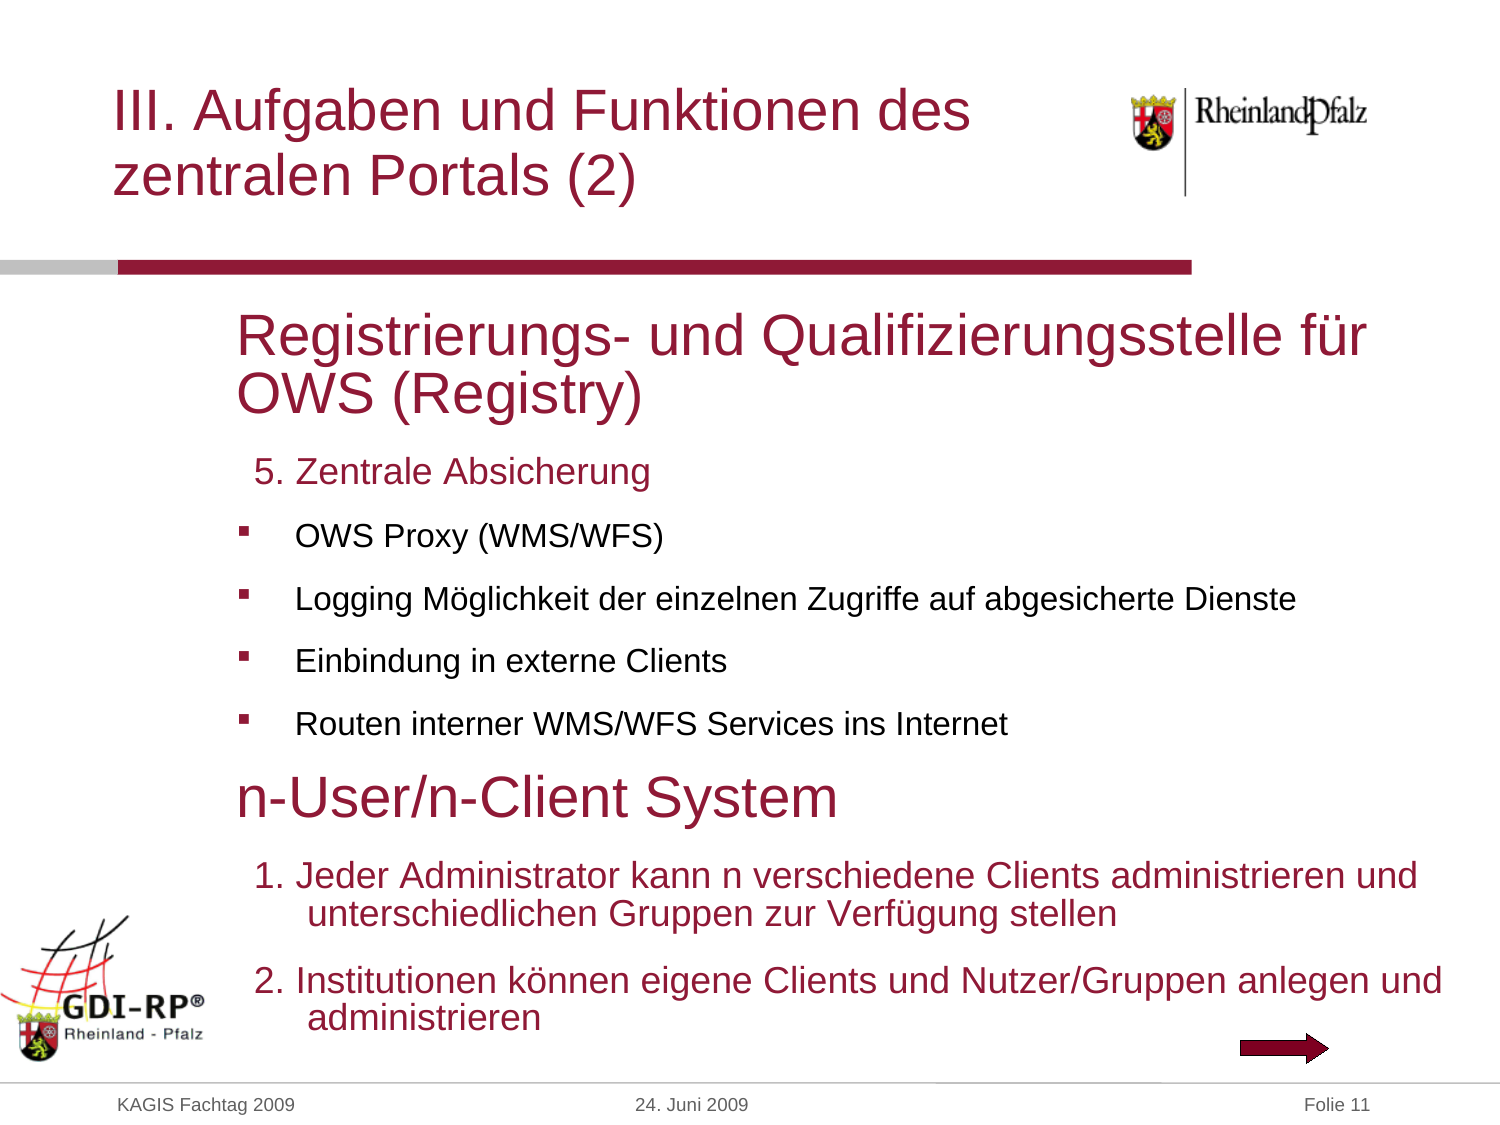

# III. Aufgaben und Funktionen des zentralen Portals (2)
Registrierungs- und Qualifizierungsstelle für OWS (Registry)
5. Zentrale Absicherung
OWS Proxy (WMS/WFS)
Logging Möglichkeit der einzelnen Zugriffe auf abgesicherte Dienste
Einbindung in externe Clients
Routen interner WMS/WFS Services ins Internet
n-User/n-Client System
1. Jeder Administrator kann n verschiedene Clients administrieren und unterschiedlichen Gruppen zur Verfügung stellen
2. Institutionen können eigene Clients und Nutzer/Gruppen anlegen und administrieren